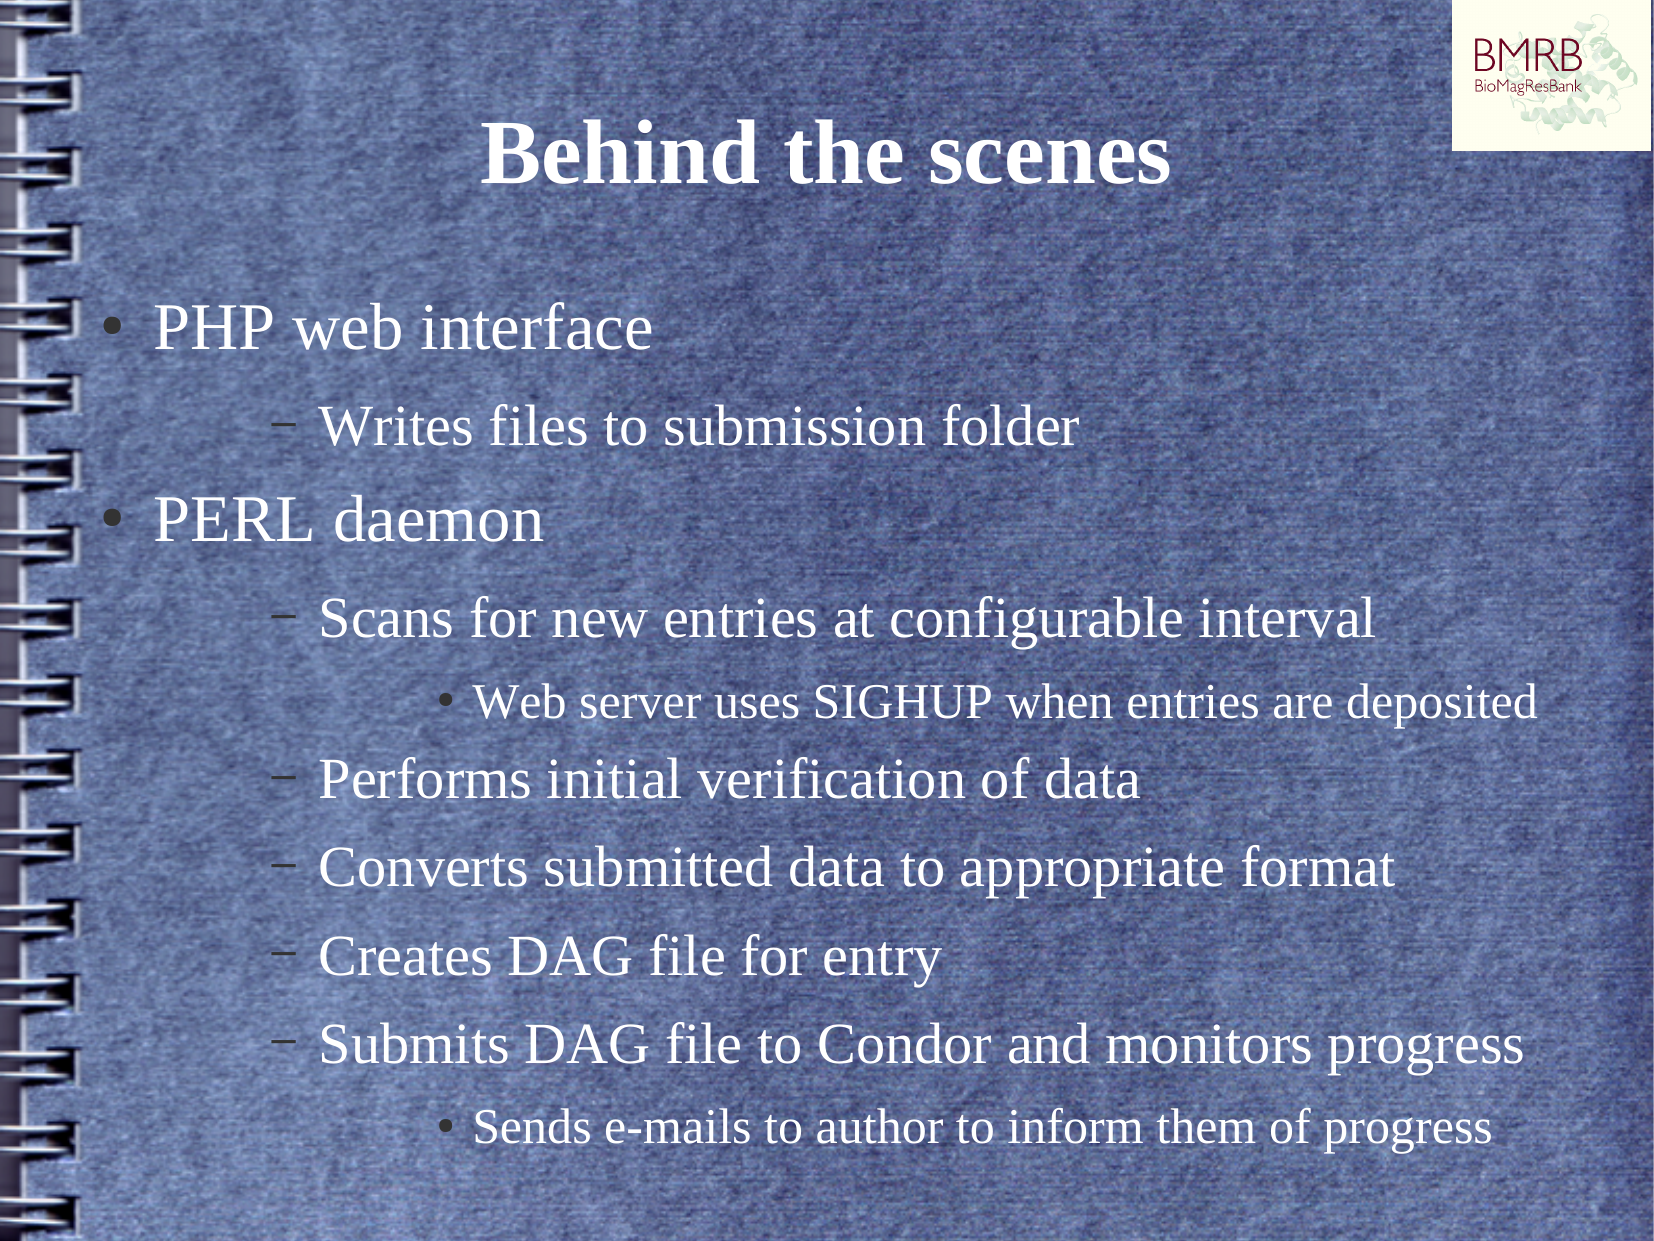

# Behind the scenes
PHP web interface
Writes files to submission folder
PERL daemon
Scans for new entries at configurable interval
Web server uses SIGHUP when entries are deposited
Performs initial verification of data
Converts submitted data to appropriate format
Creates DAG file for entry
Submits DAG file to Condor and monitors progress
Sends e-mails to author to inform them of progress